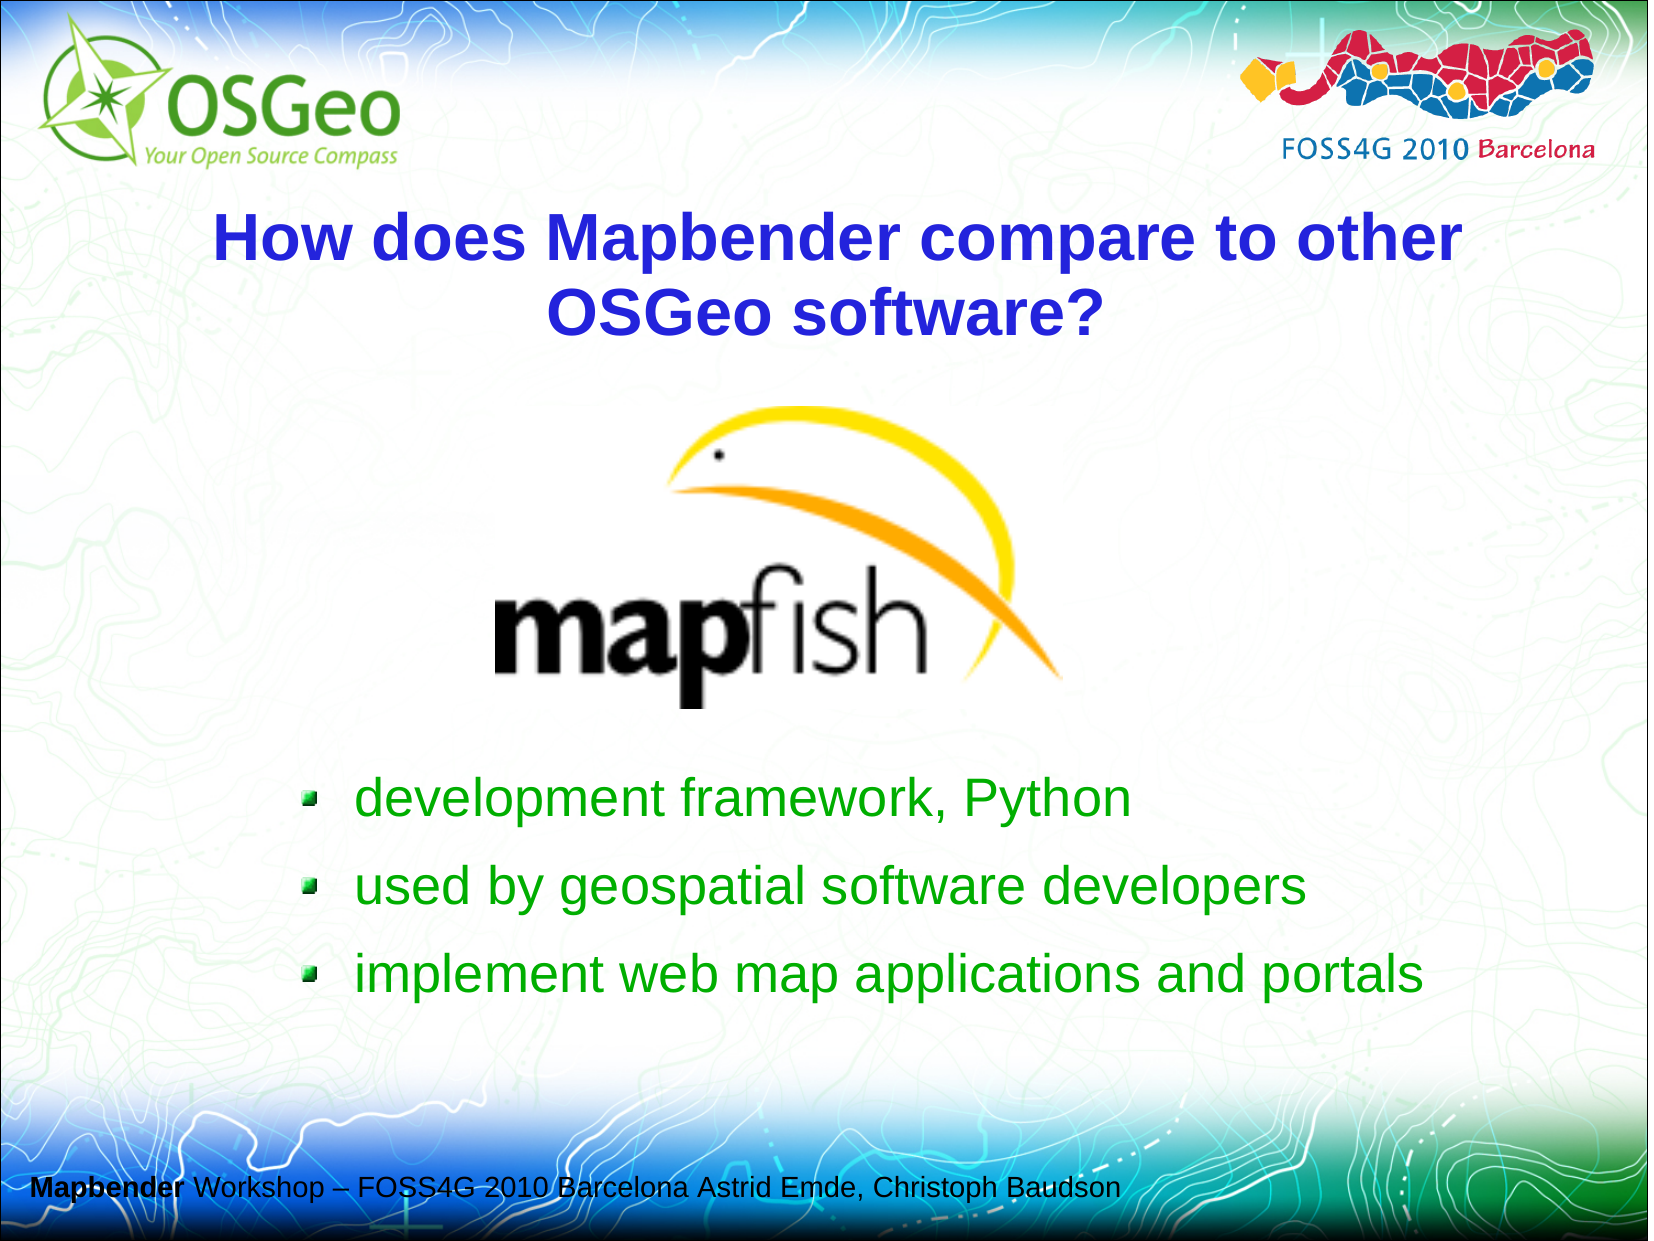

# How does Mapbender compare to other OSGeo software?
development framework, Python
used by geospatial software developers
implement web map applications and portals